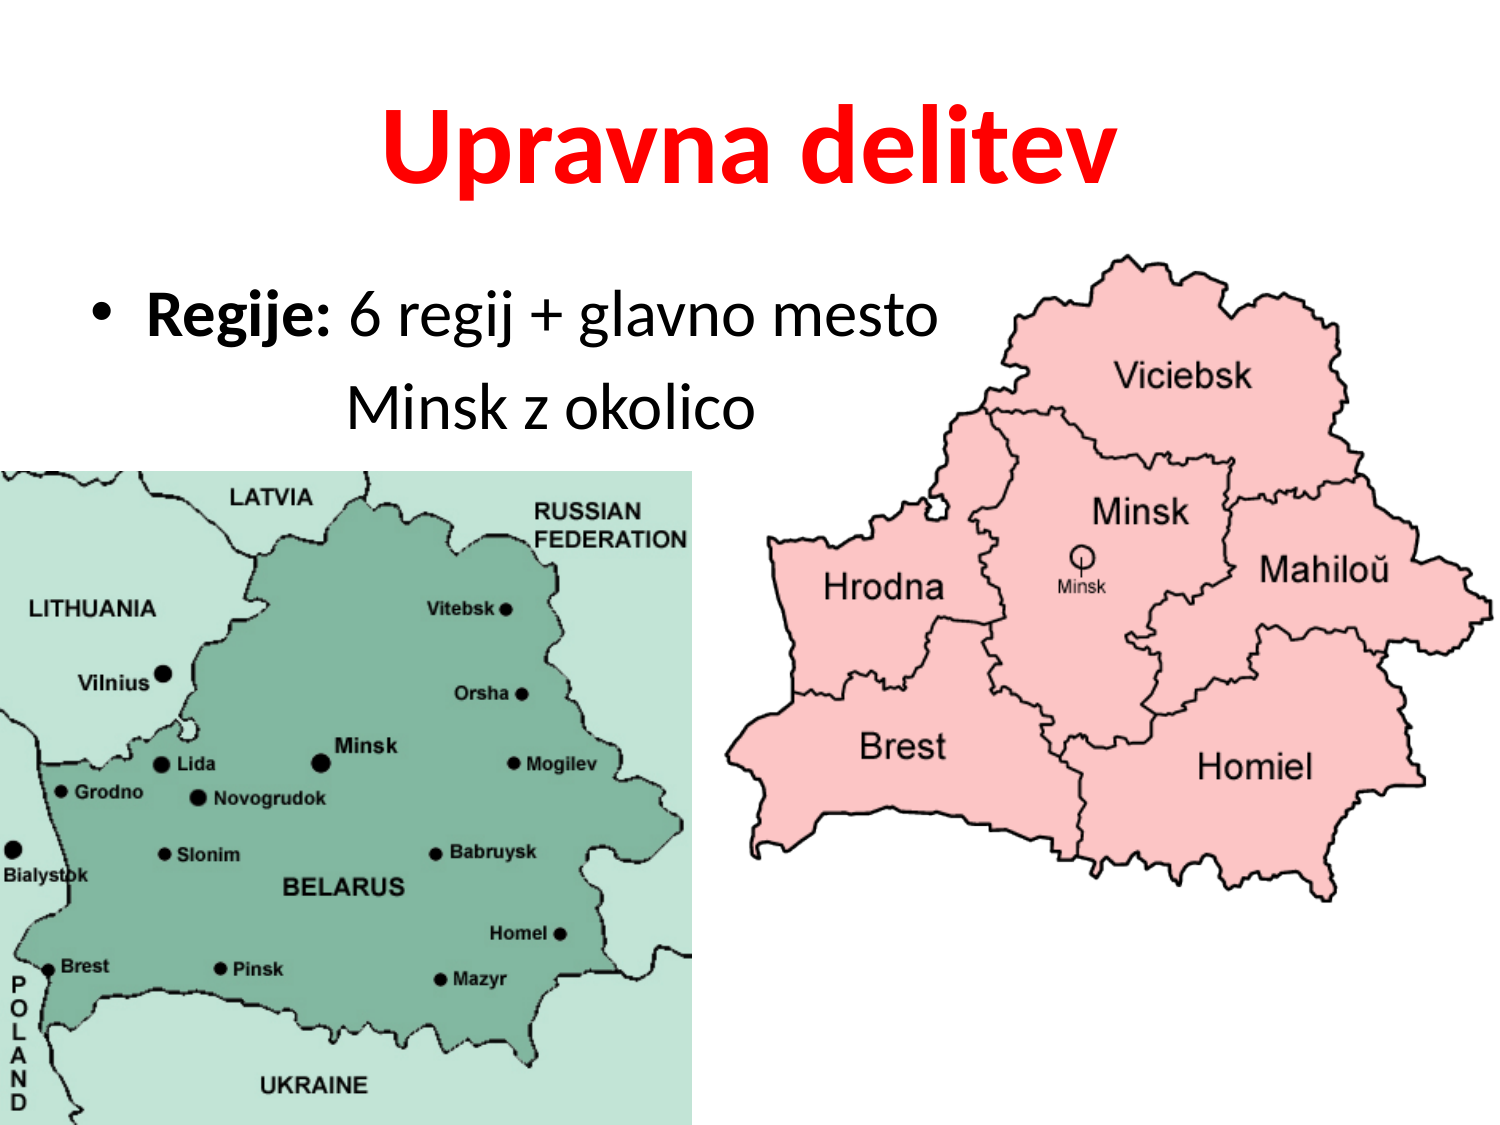

# Upravna delitev
Regije: 6 regij + glavno mesto
 Minsk z okolico